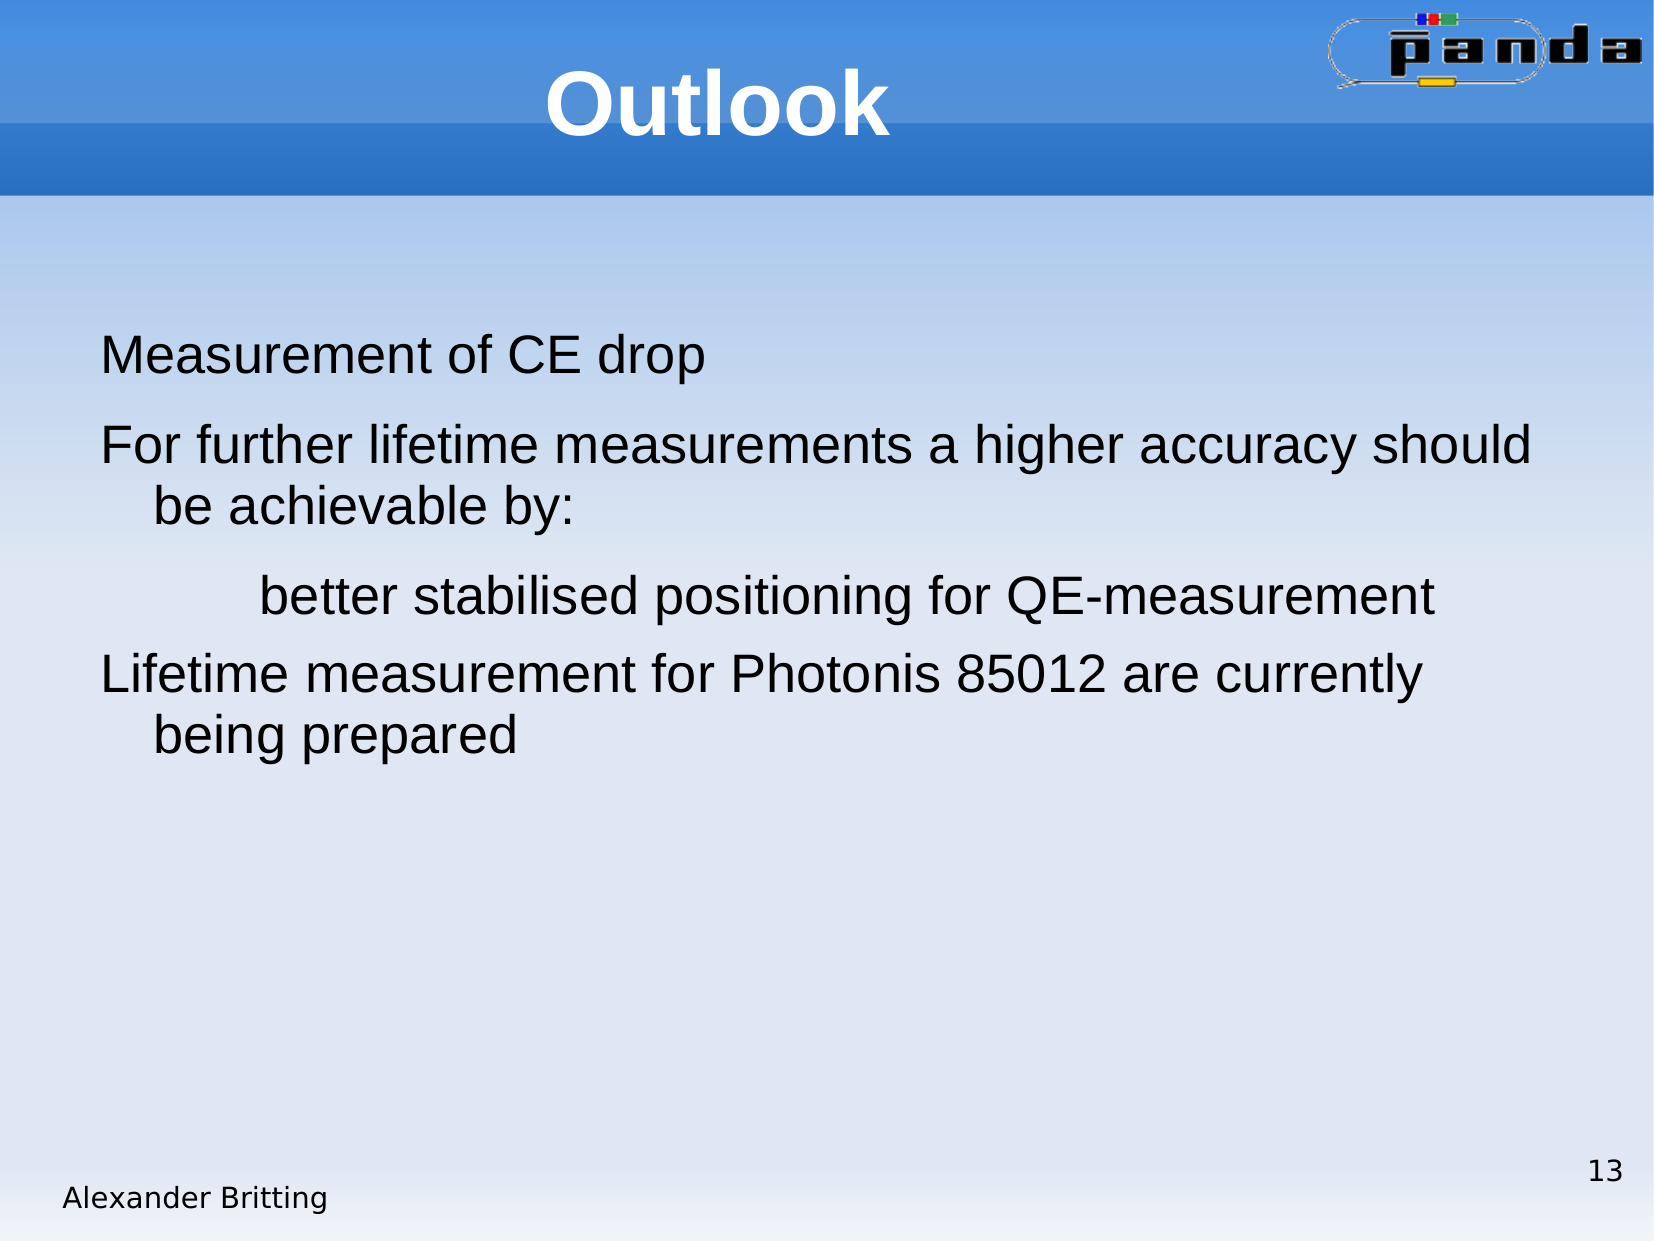

# Outlook
Measurement of CE drop
For further lifetime measurements a higher accuracy should be achievable by:
better stabilised positioning for QE-measurement
Lifetime measurement for Photonis 85012 are currently being prepared
13
Alexander Britting